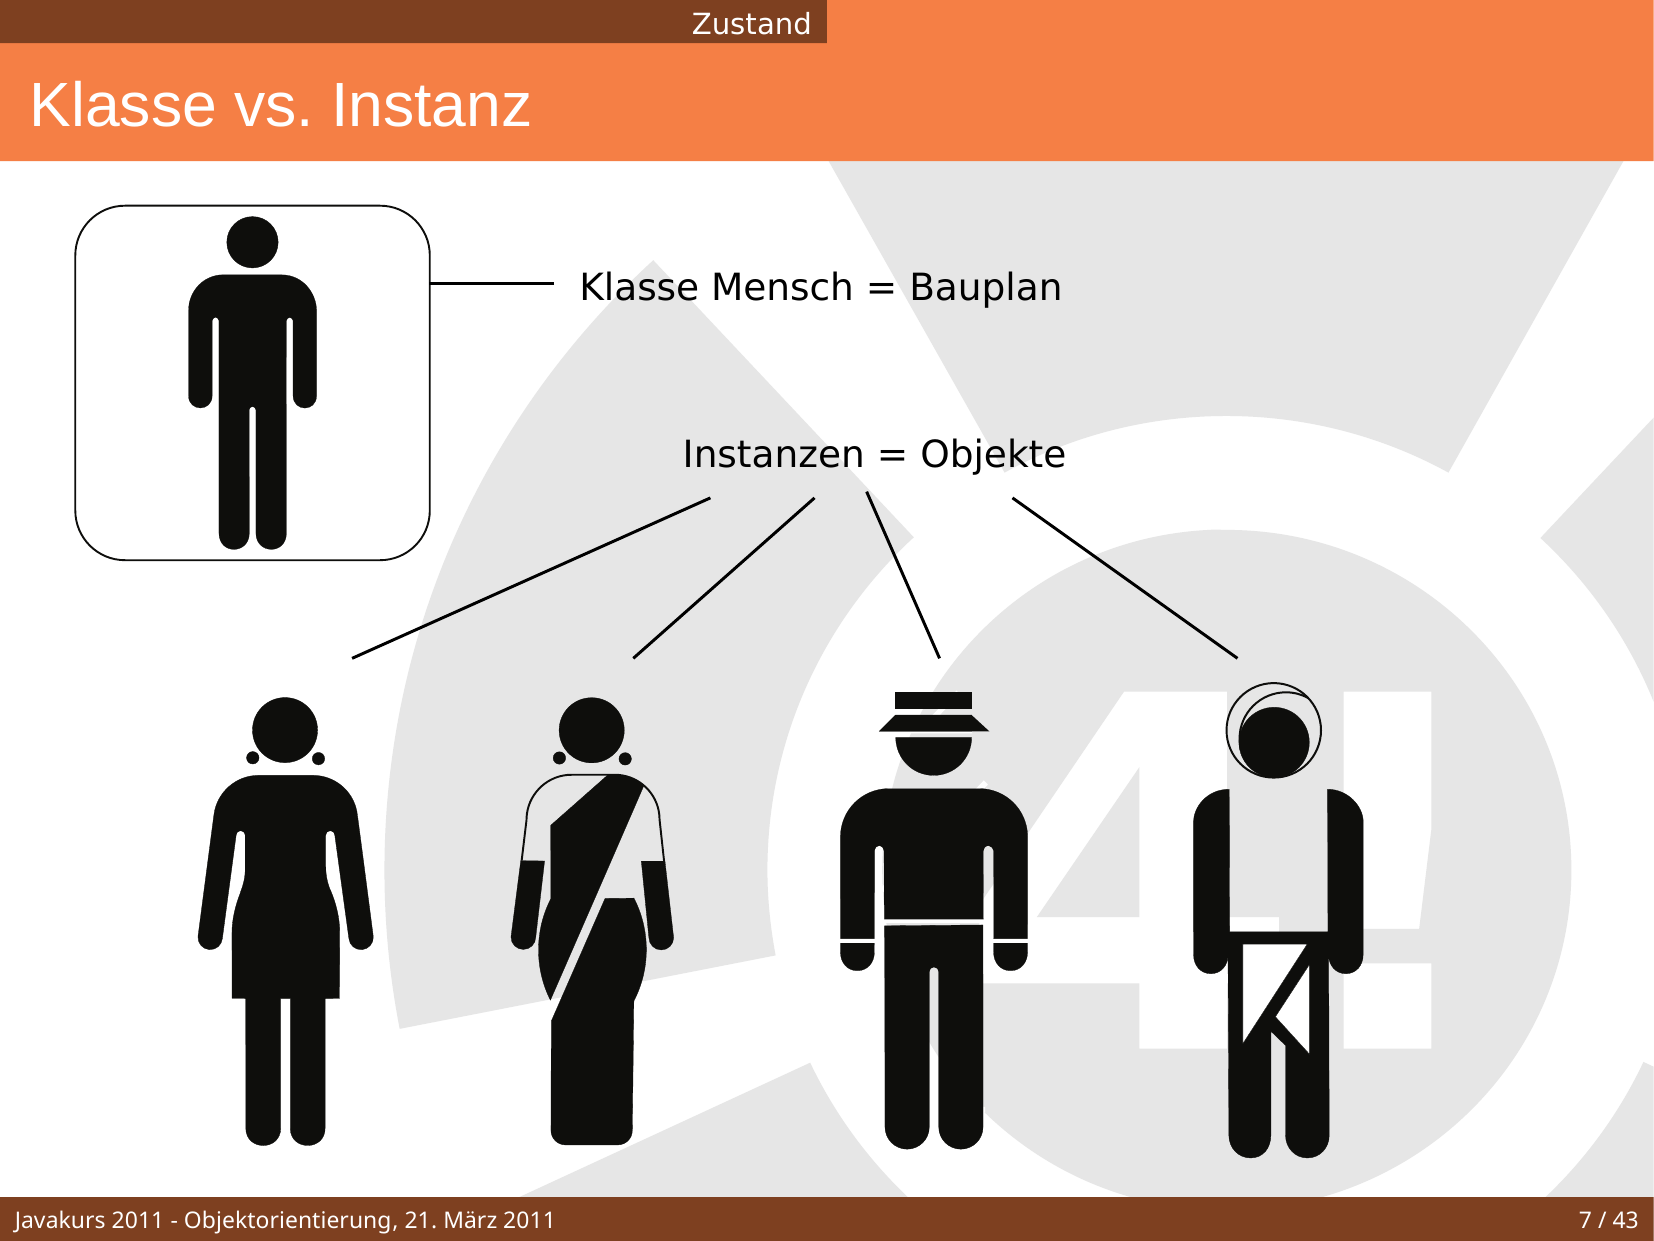

Zustand
# Klasse vs. Instanz
Klasse Mensch = Bauplan
Instanzen = Objekte